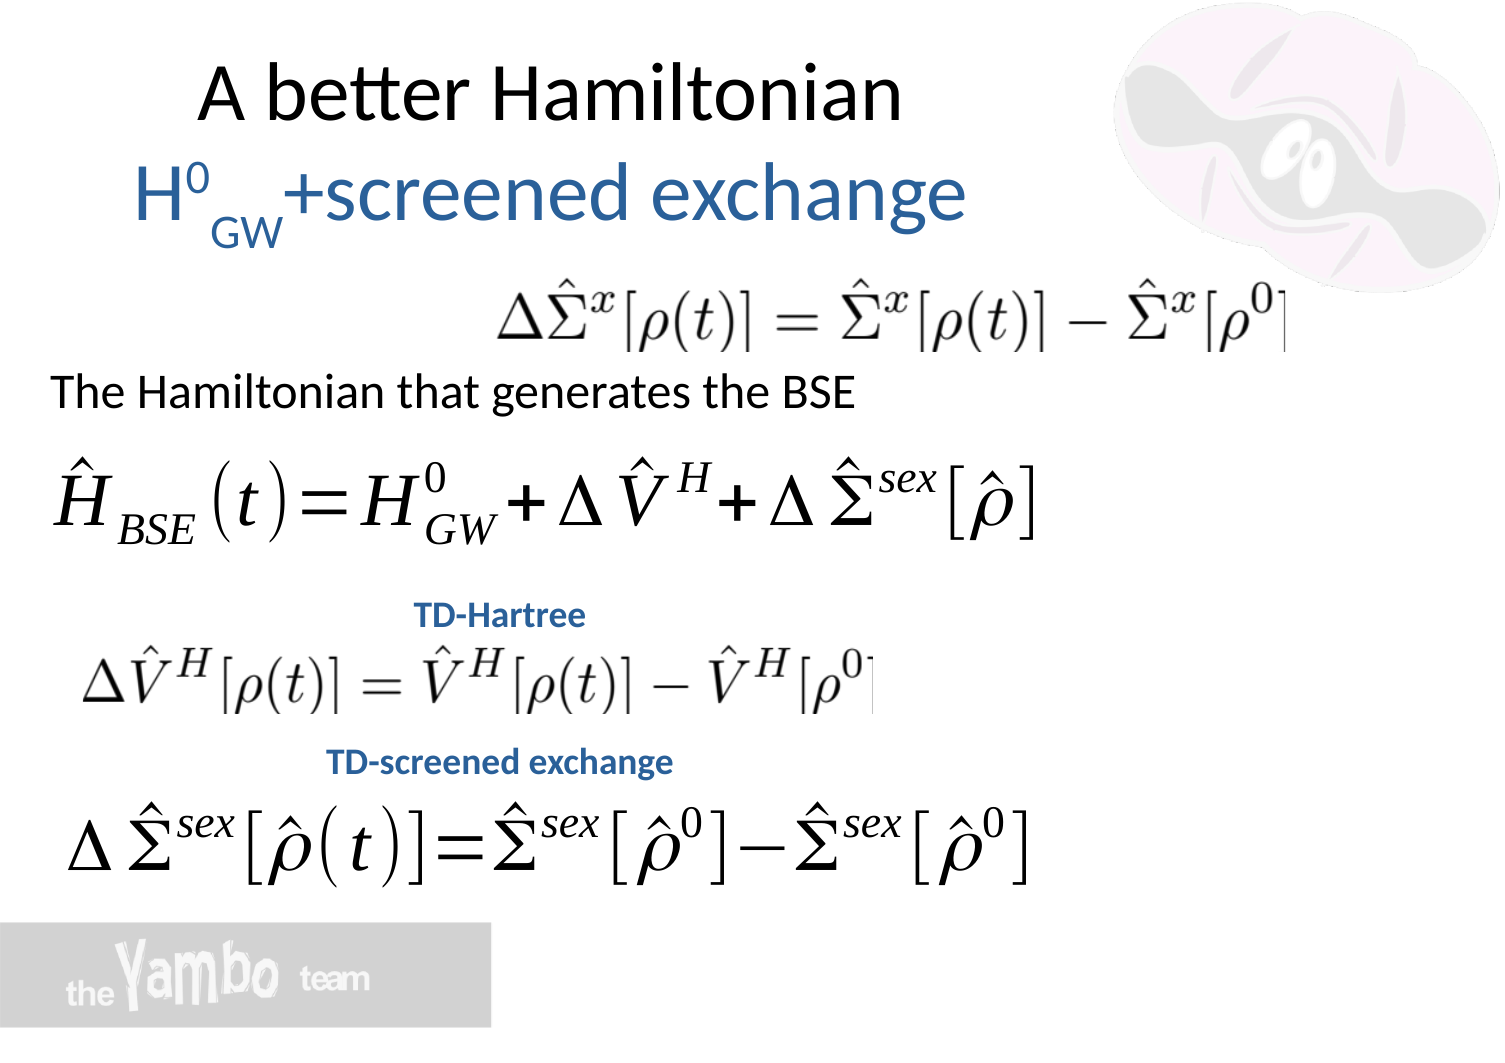

A better Hamiltonian
H0GW+screened exchange
The Hamiltonian that generates the BSE
TD-Hartree
TD-screened exchange